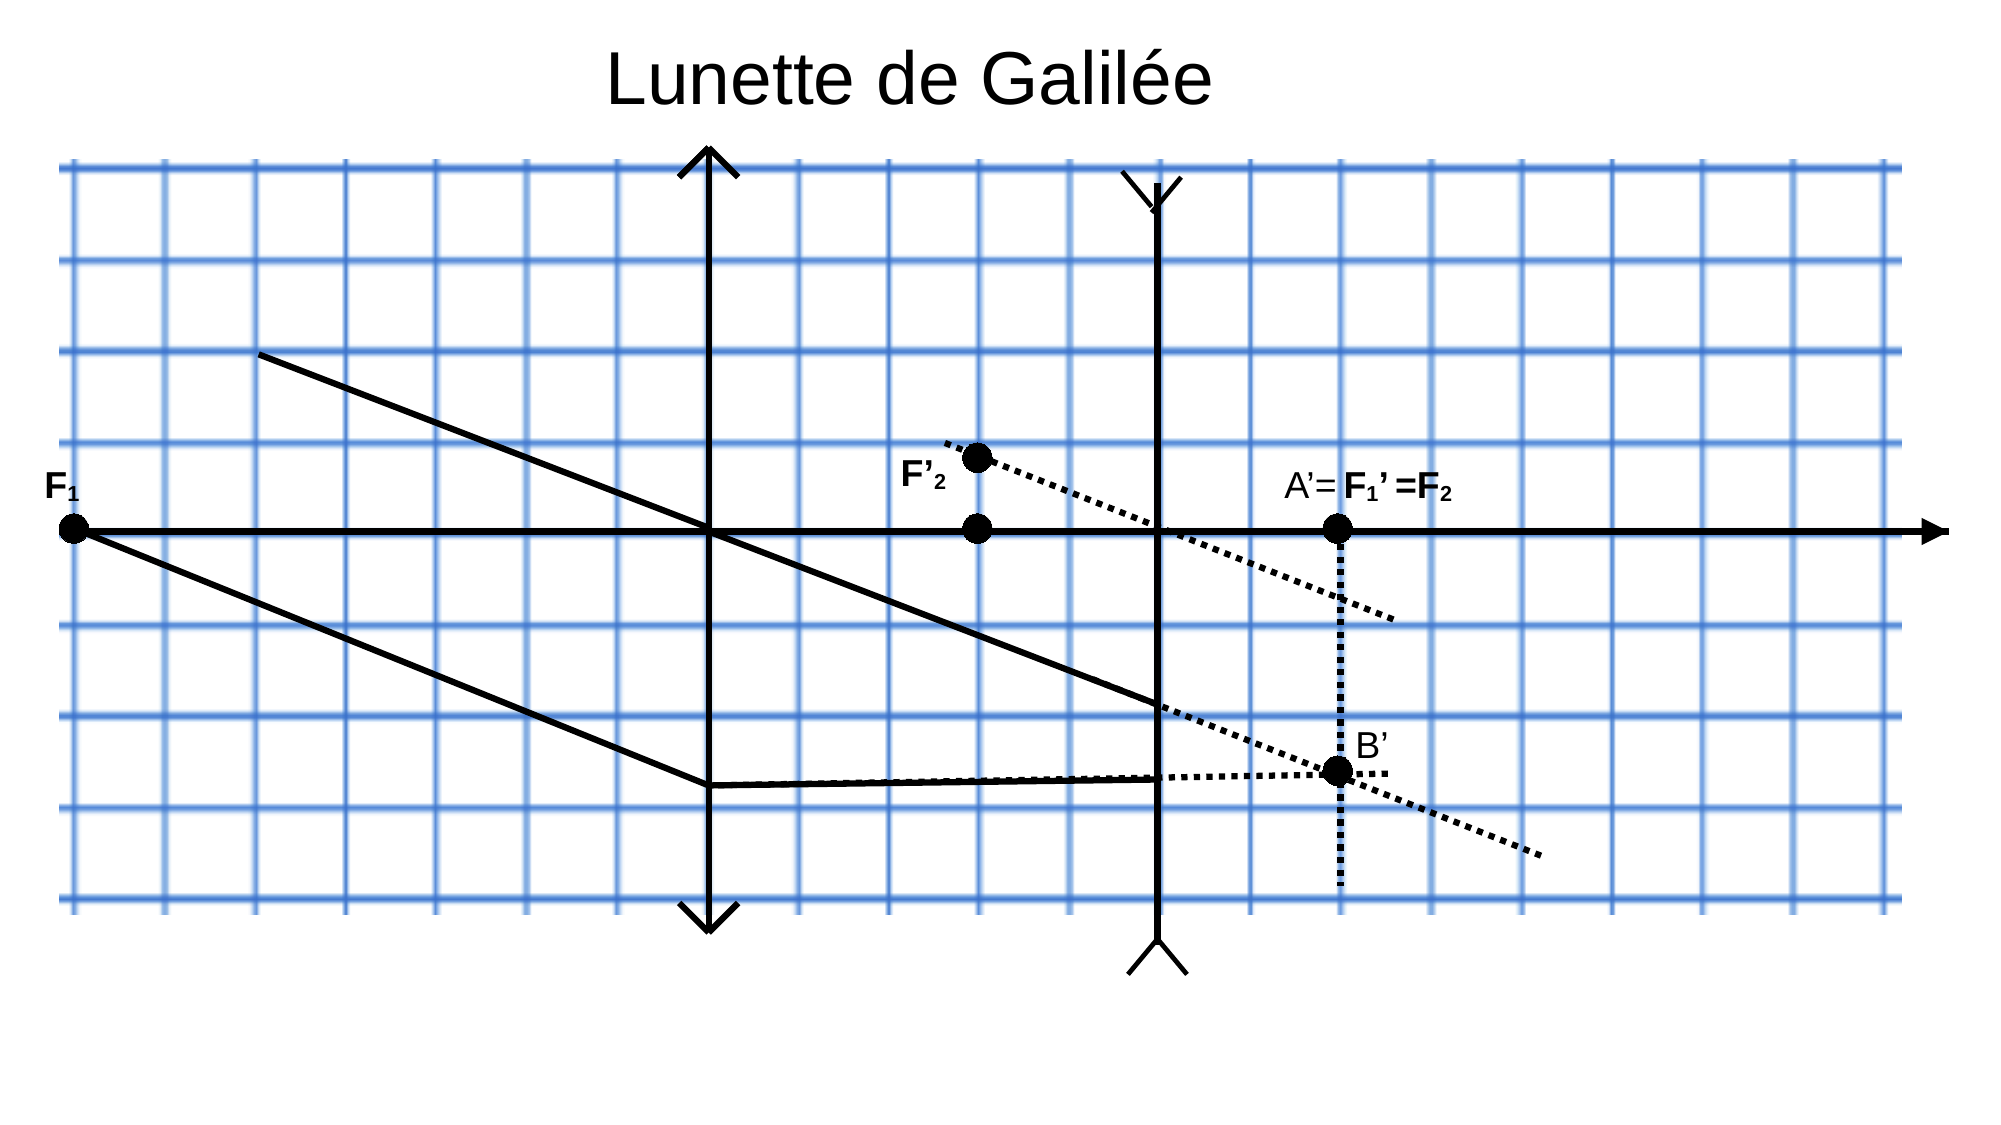

Lunette de Galilée
F’2
F1
A’=
F1’ =F2
B’